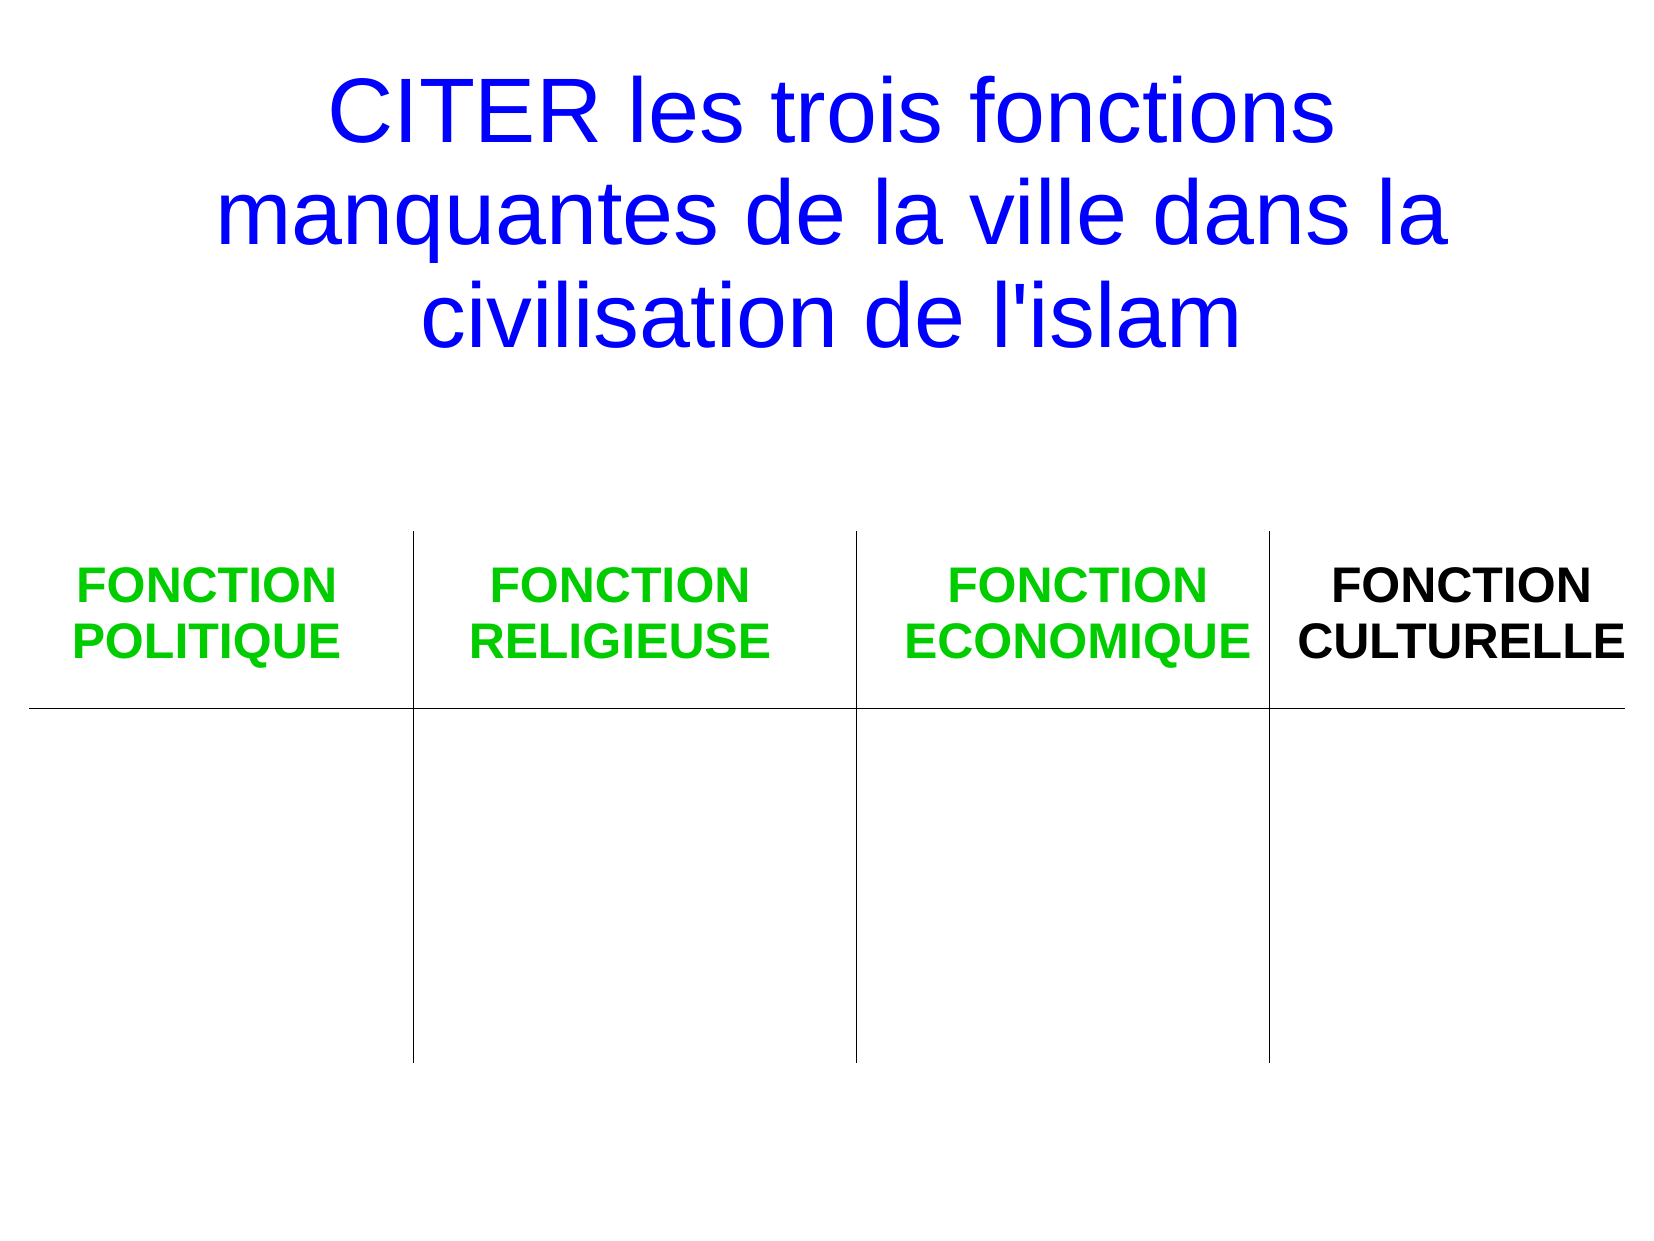

# CITER les trois fonctions manquantes de la ville dans la civilisation de l'islam
FONCTION POLITIQUE
FONCTION
RELIGIEUSE
FONCTION ECONOMIQUE
FONCTION CULTURELLE